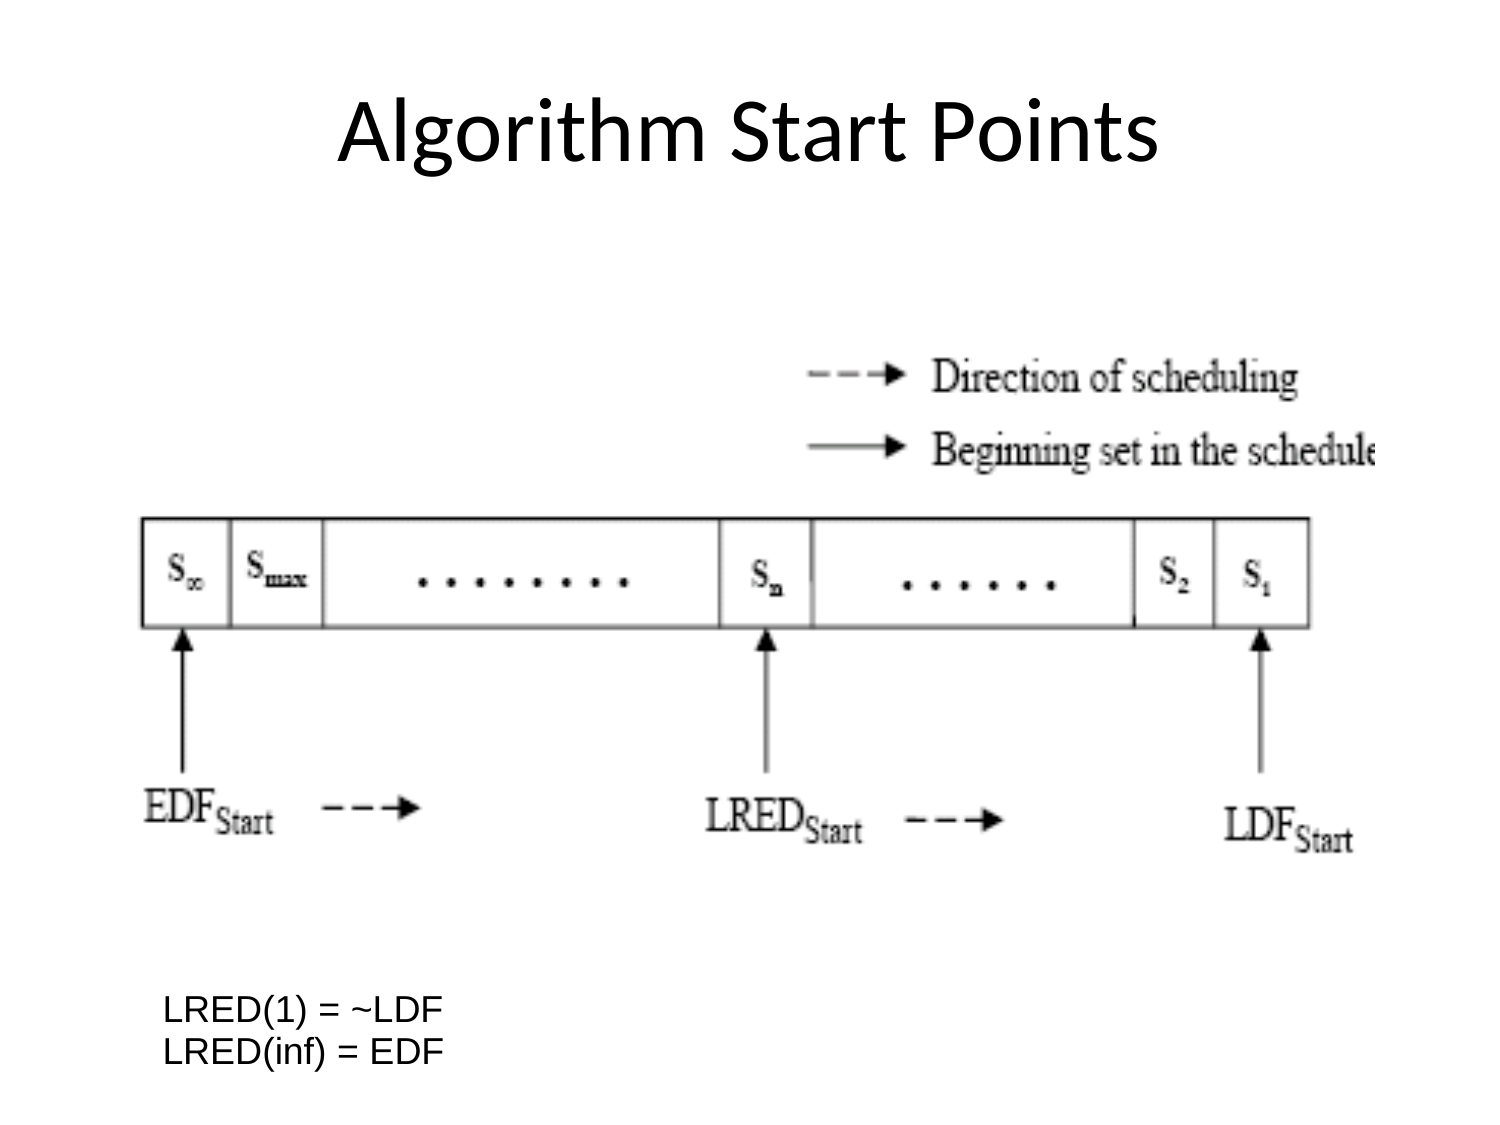

# Algorithm Start Points
LRED(1) = ~LDF
LRED(inf) = EDF